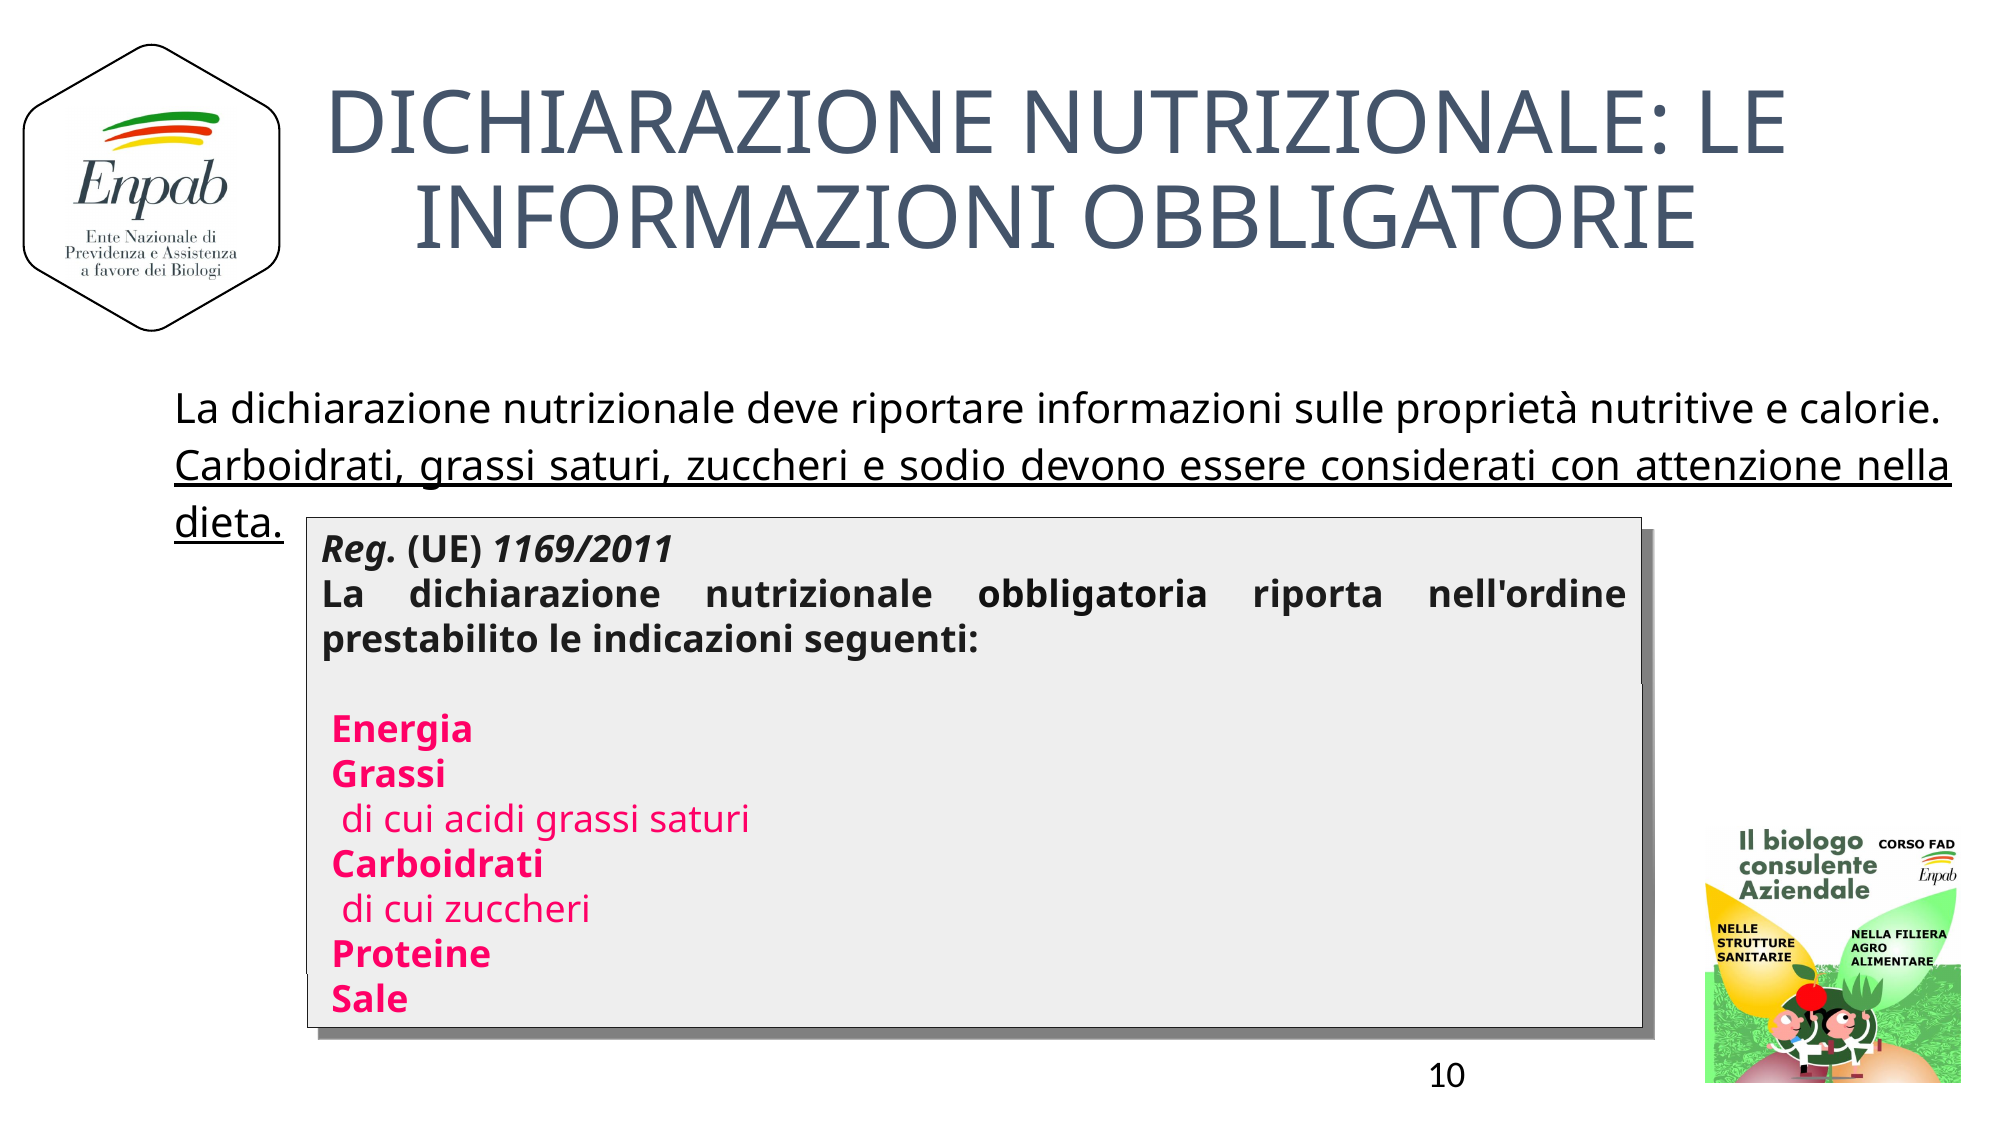

DICHIARAZIONE NUTRIZIONALE: LE INFORMAZIONI OBBLIGATORIE
La dichiarazione nutrizionale deve riportare informazioni sulle proprietà nutritive e calorie.
Carboidrati, grassi saturi, zuccheri e sodio devono essere considerati con attenzione nella dieta.
Reg. (UE) 1169/2011
La dichiarazione nutrizionale obbligatoria riporta nell'ordine prestabilito le indicazioni seguenti:
 Energia
 Grassi
 di cui acidi grassi saturi
 Carboidrati
 di cui zuccheri
 Proteine
 Sale
10